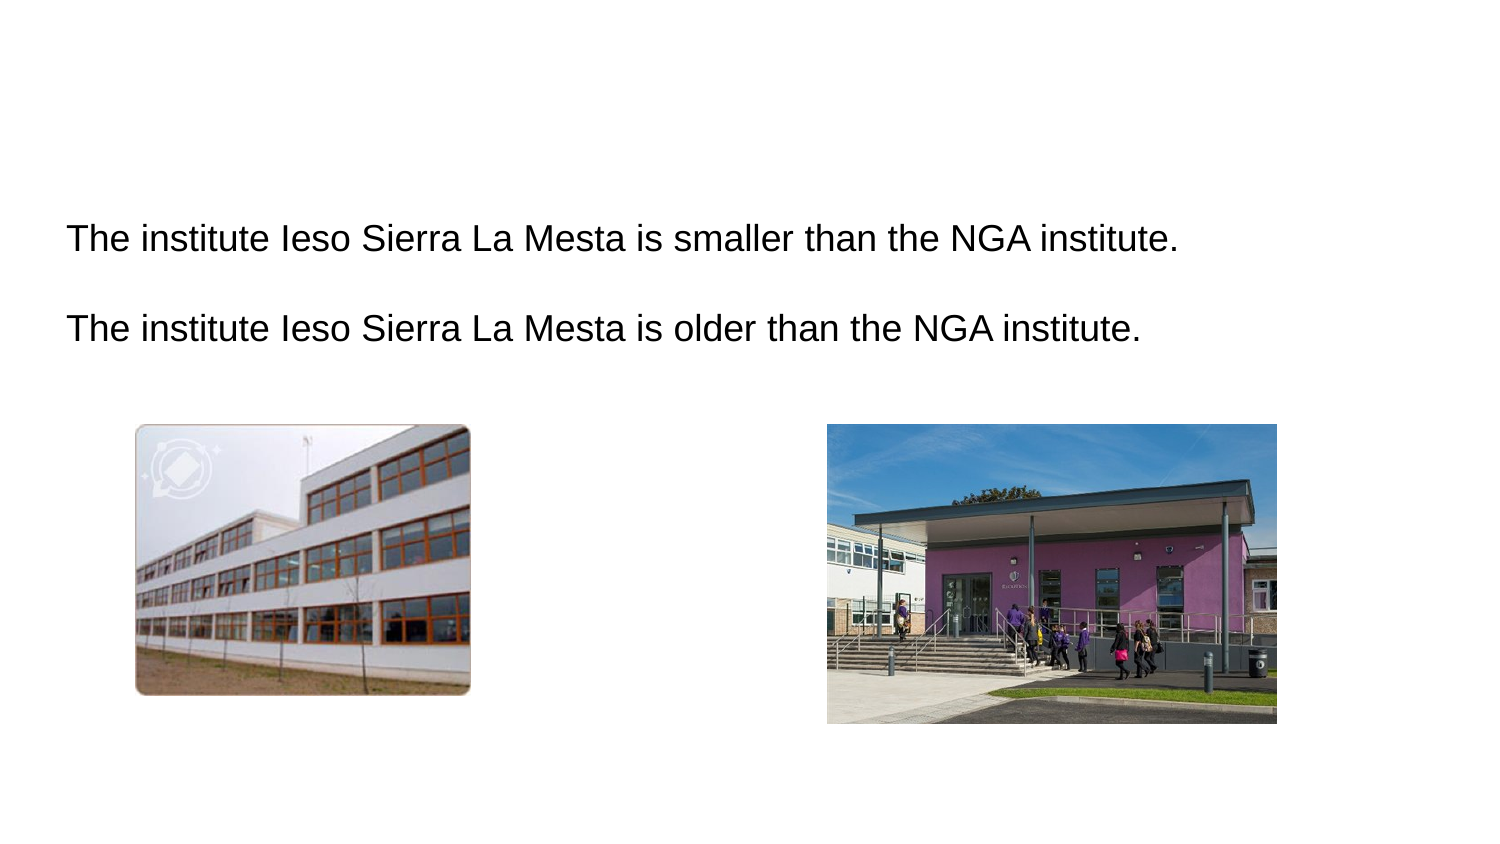

# The institute Ieso Sierra La Mesta is smaller than the NGA institute.
The institute Ieso Sierra La Mesta is older than the NGA institute.